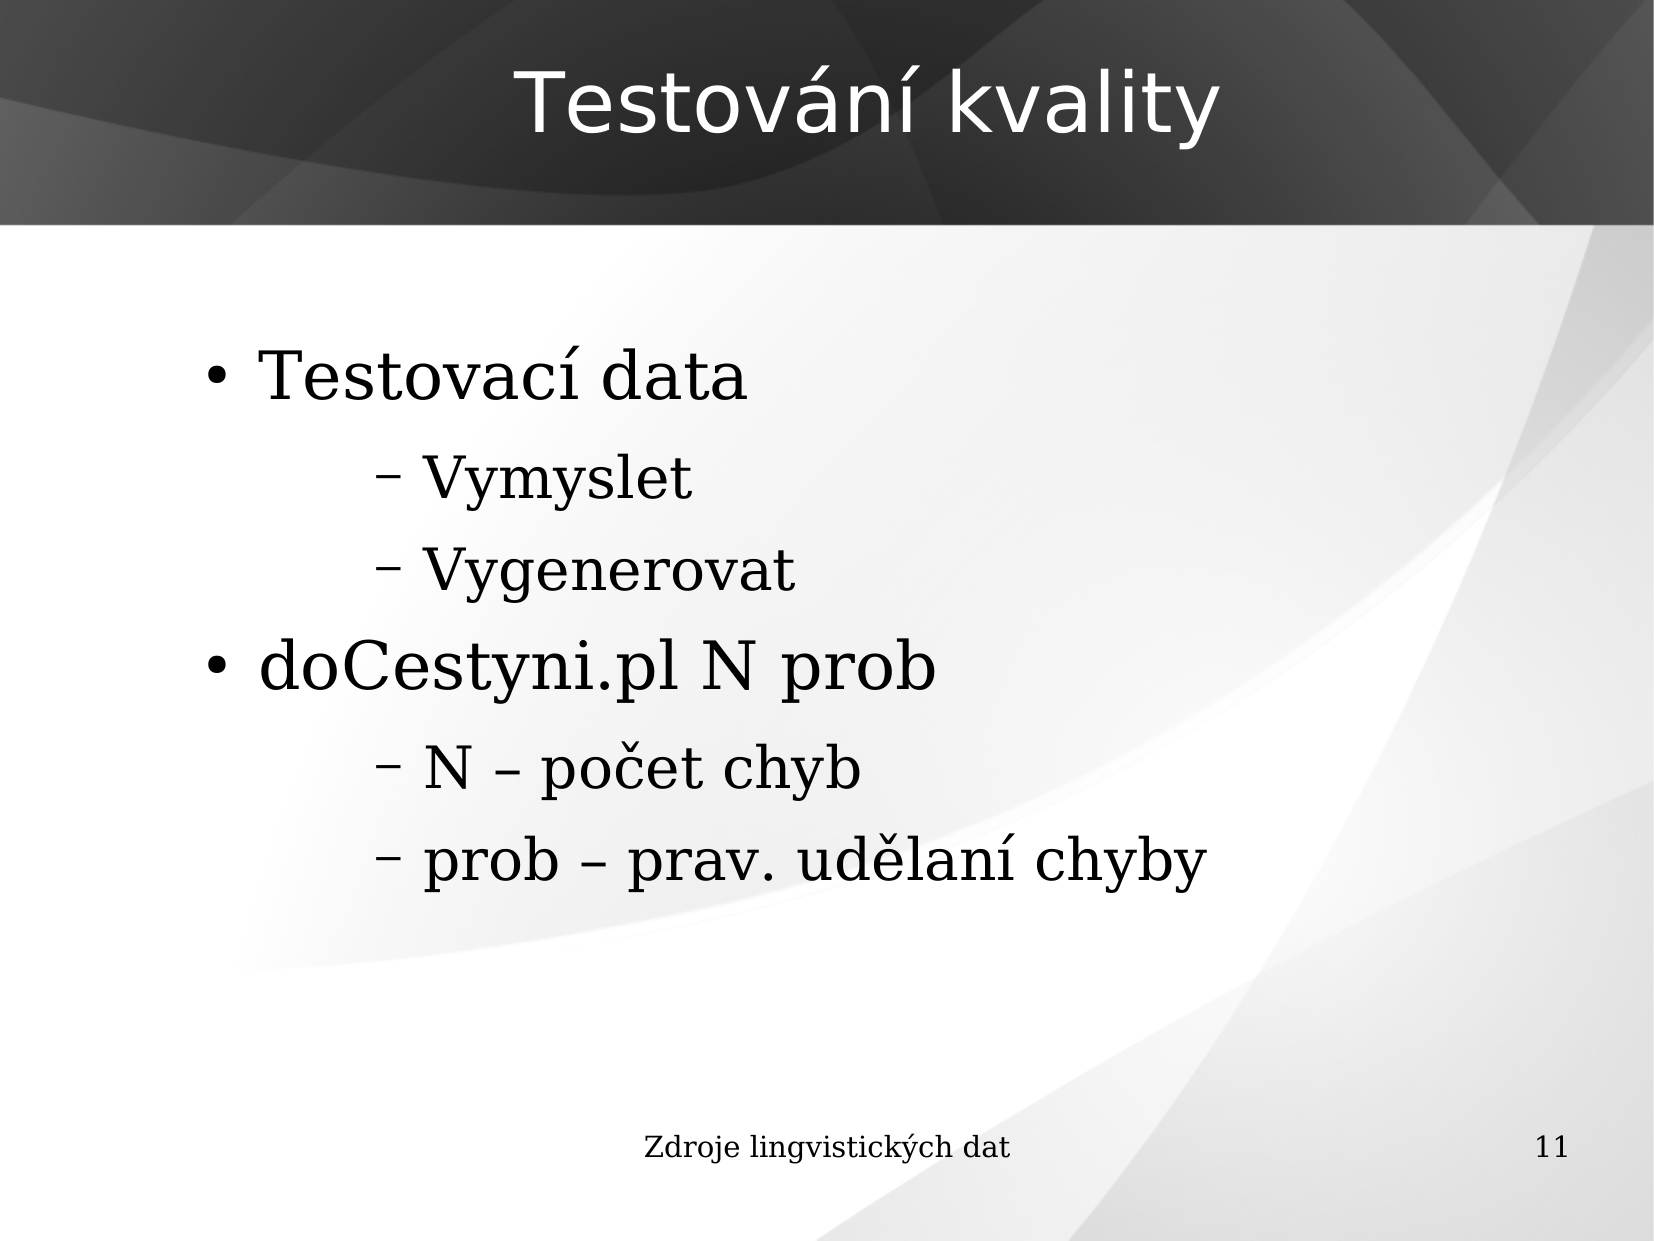

# Testování kvality
Testovací data
Vymyslet
Vygenerovat
doCestyni.pl N prob
N – počet chyb
prob – prav. udělaní chyby
Zdroje lingvistických dat
11